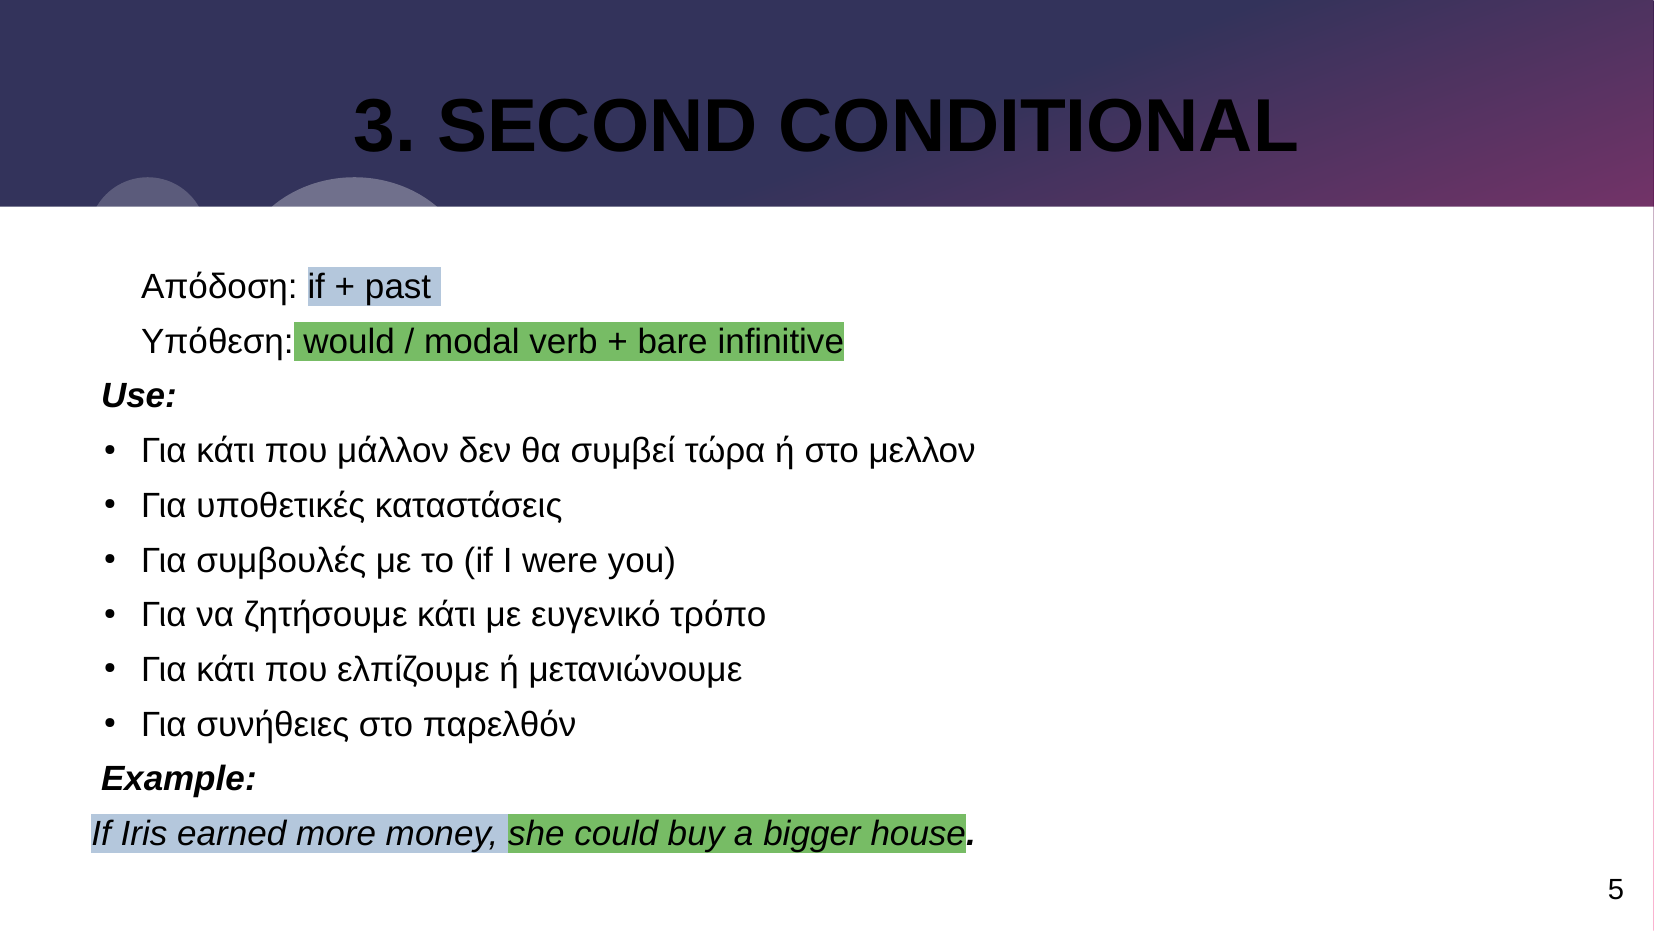

# 3. SECOND CONDITIONAL
Απόδοση: if + past
Υπόθεση: would / modal verb + bare infinitive
 Use:
Για κάτι που μάλλον δεν θα συμβεί τώρα ή στο μελλον
Για υποθετικές καταστάσεις
Για συμβουλές με το (if I were you)
Για να ζητήσουμε κάτι με ευγενικό τρόπο
Για κάτι που ελπίζουμε ή μετανιώνουμε
Για συνήθειες στο παρελθόν
 Example:
If Iris earned more money, she could buy a bigger house.